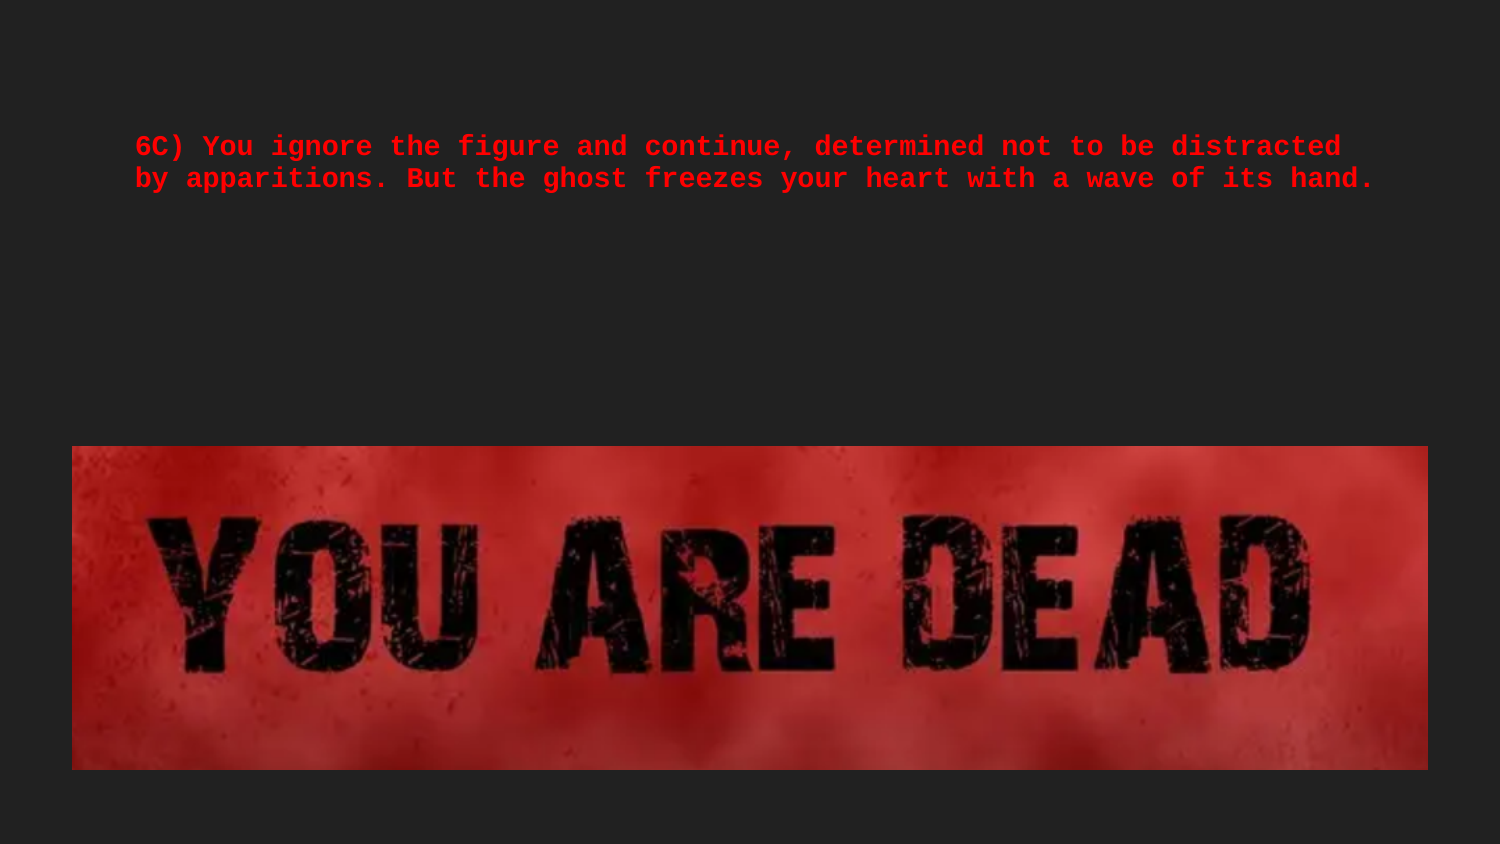

# 6C) You ignore the figure and continue, determined not to be distracted by apparitions. But the ghost freezes your heart with a wave of its hand.